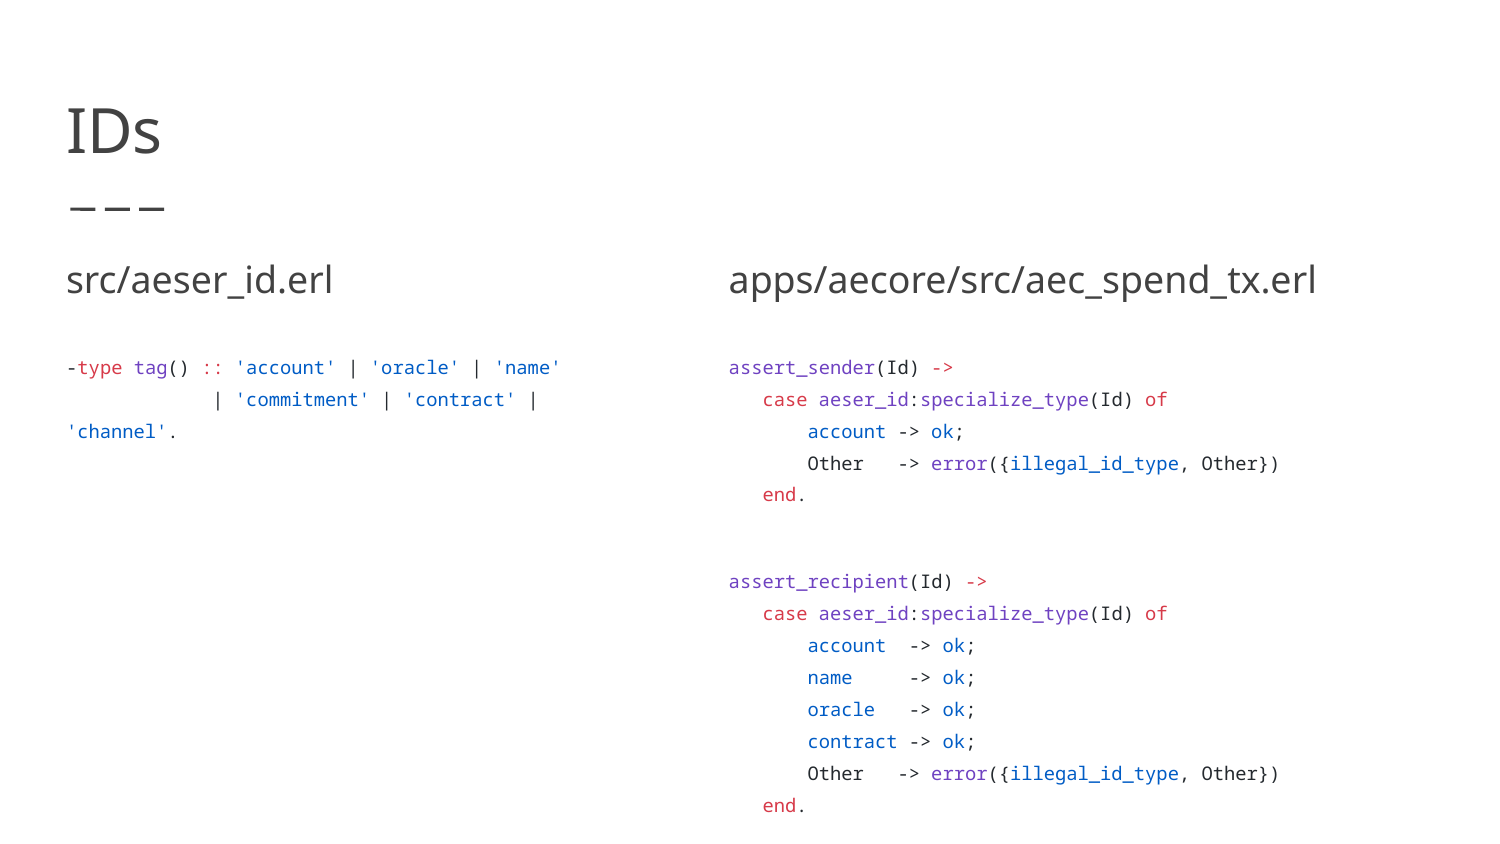

# IDs
src/aeser_id.erl
-type tag() :: 'account' | 'oracle' | 'name'
 | 'commitment' | 'contract' | 'channel'.
apps/aecore/src/aec_spend_tx.erl
assert_sender(Id) ->
 case aeser_id:specialize_type(Id) of
 account -> ok;
 Other -> error({illegal_id_type, Other})
 end.
assert_recipient(Id) ->
 case aeser_id:specialize_type(Id) of
 account -> ok;
 name -> ok;
 oracle -> ok;
 contract -> ok;
 Other -> error({illegal_id_type, Other})
 end.